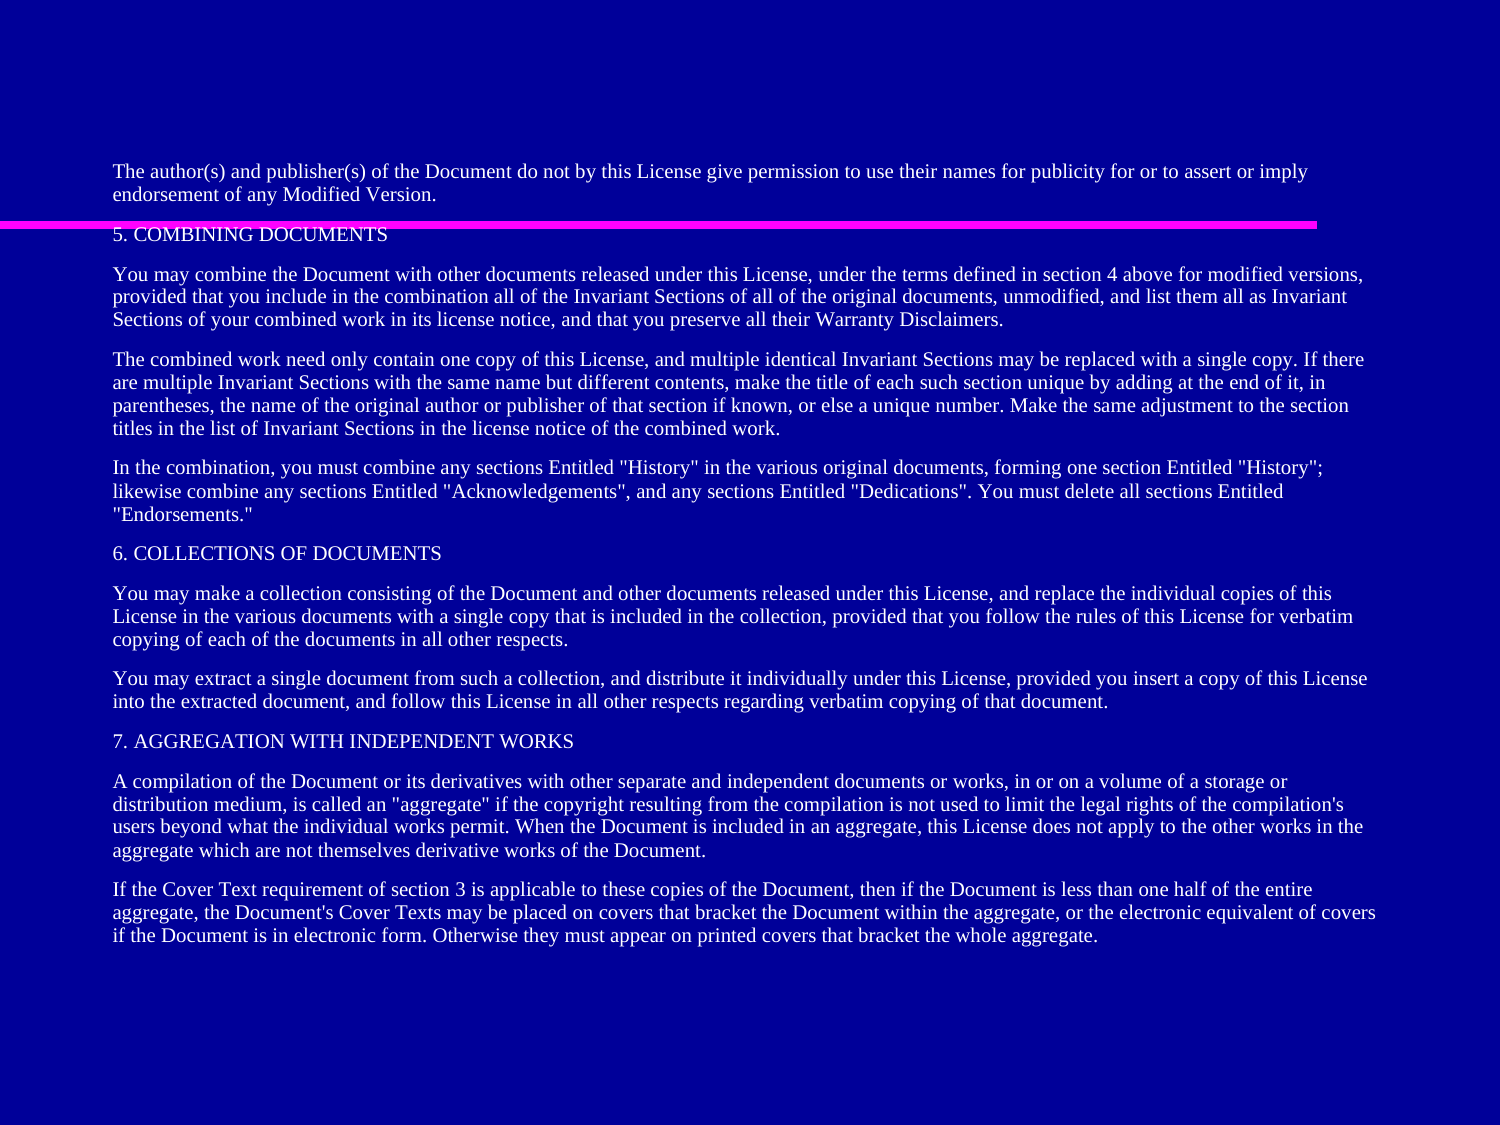

# The author(s) and publisher(s) of the Document do not by this License give permission to use their names for publicity for or to assert or imply endorsement of any Modified Version.
5. COMBINING DOCUMENTS
You may combine the Document with other documents released under this License, under the terms defined in section 4 above for modified versions, provided that you include in the combination all of the Invariant Sections of all of the original documents, unmodified, and list them all as Invariant Sections of your combined work in its license notice, and that you preserve all their Warranty Disclaimers.
The combined work need only contain one copy of this License, and multiple identical Invariant Sections may be replaced with a single copy. If there are multiple Invariant Sections with the same name but different contents, make the title of each such section unique by adding at the end of it, in parentheses, the name of the original author or publisher of that section if known, or else a unique number. Make the same adjustment to the section titles in the list of Invariant Sections in the license notice of the combined work.
In the combination, you must combine any sections Entitled "History" in the various original documents, forming one section Entitled "History"; likewise combine any sections Entitled "Acknowledgements", and any sections Entitled "Dedications". You must delete all sections Entitled "Endorsements."
6. COLLECTIONS OF DOCUMENTS
You may make a collection consisting of the Document and other documents released under this License, and replace the individual copies of this License in the various documents with a single copy that is included in the collection, provided that you follow the rules of this License for verbatim copying of each of the documents in all other respects.
You may extract a single document from such a collection, and distribute it individually under this License, provided you insert a copy of this License into the extracted document, and follow this License in all other respects regarding verbatim copying of that document.
7. AGGREGATION WITH INDEPENDENT WORKS
A compilation of the Document or its derivatives with other separate and independent documents or works, in or on a volume of a storage or distribution medium, is called an "aggregate" if the copyright resulting from the compilation is not used to limit the legal rights of the compilation's users beyond what the individual works permit. When the Document is included in an aggregate, this License does not apply to the other works in the aggregate which are not themselves derivative works of the Document.
If the Cover Text requirement of section 3 is applicable to these copies of the Document, then if the Document is less than one half of the entire aggregate, the Document's Cover Texts may be placed on covers that bracket the Document within the aggregate, or the electronic equivalent of covers if the Document is in electronic form. Otherwise they must appear on printed covers that bracket the whole aggregate.